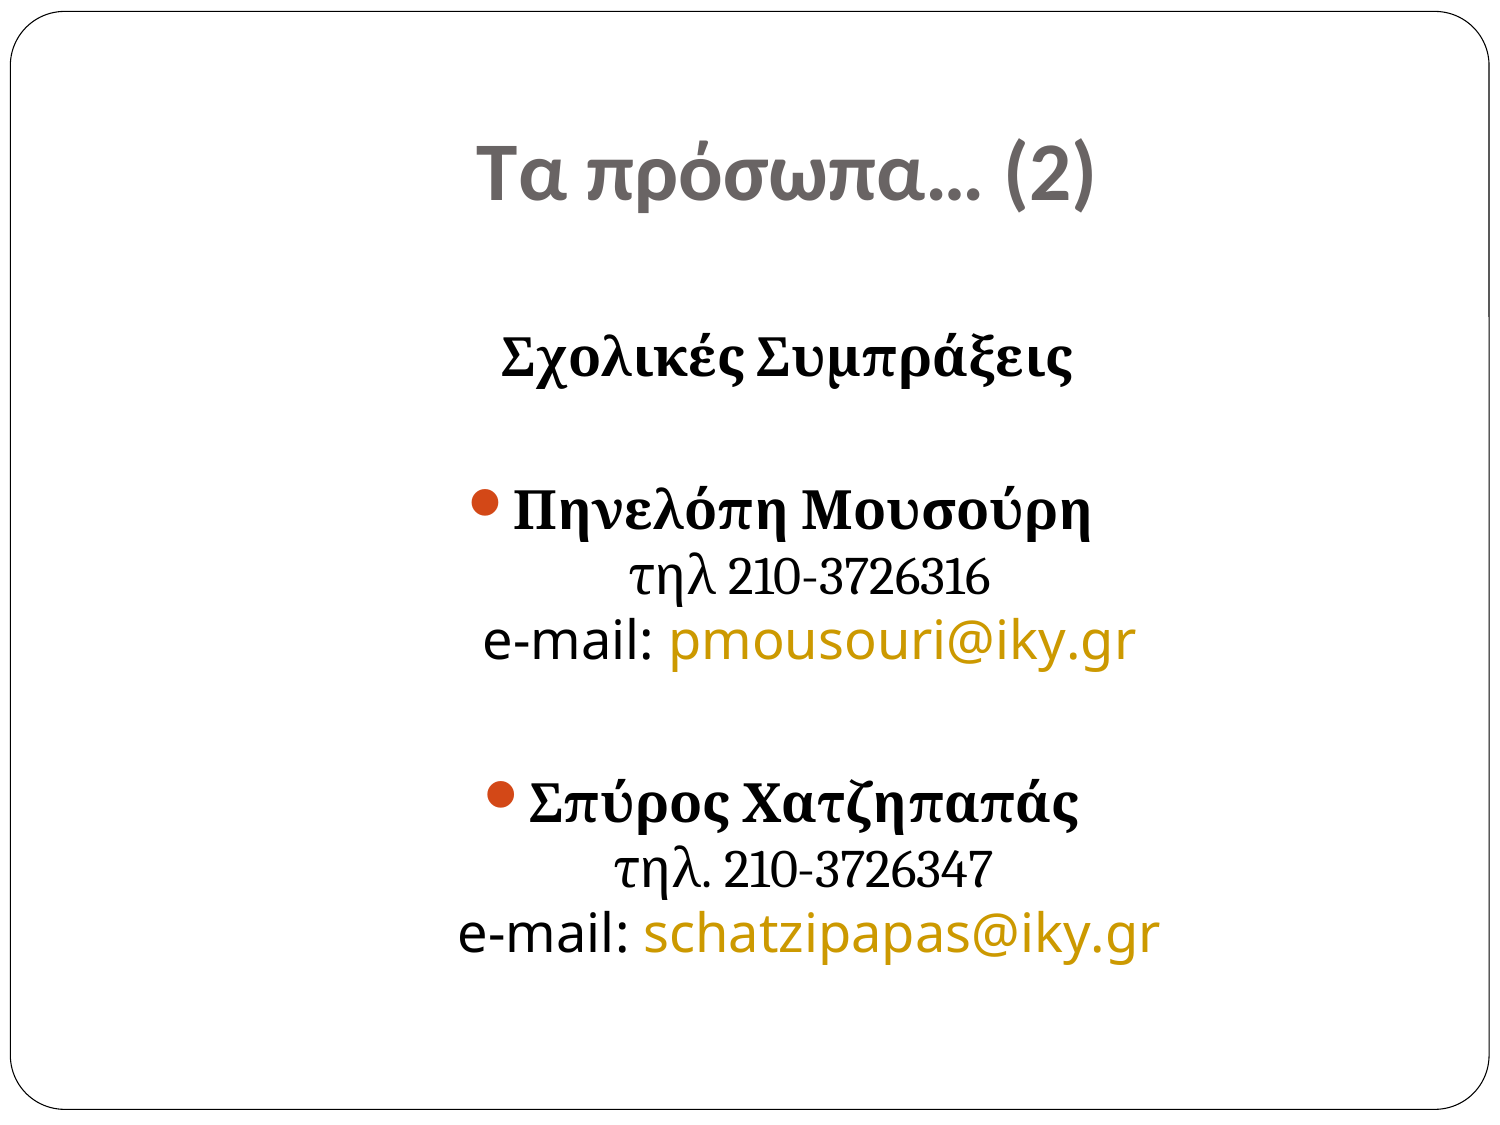

# Τα πρόσωπα… (2)
Σχολικές Συμπράξεις
Πηνελόπη Μουσούρη
τηλ 210-3726316
e-mail: pmousouri@iky.gr
Σπύρος Χατζηπαπάς
τηλ. 210-3726347
e-mail: schatzipapas@iky.gr